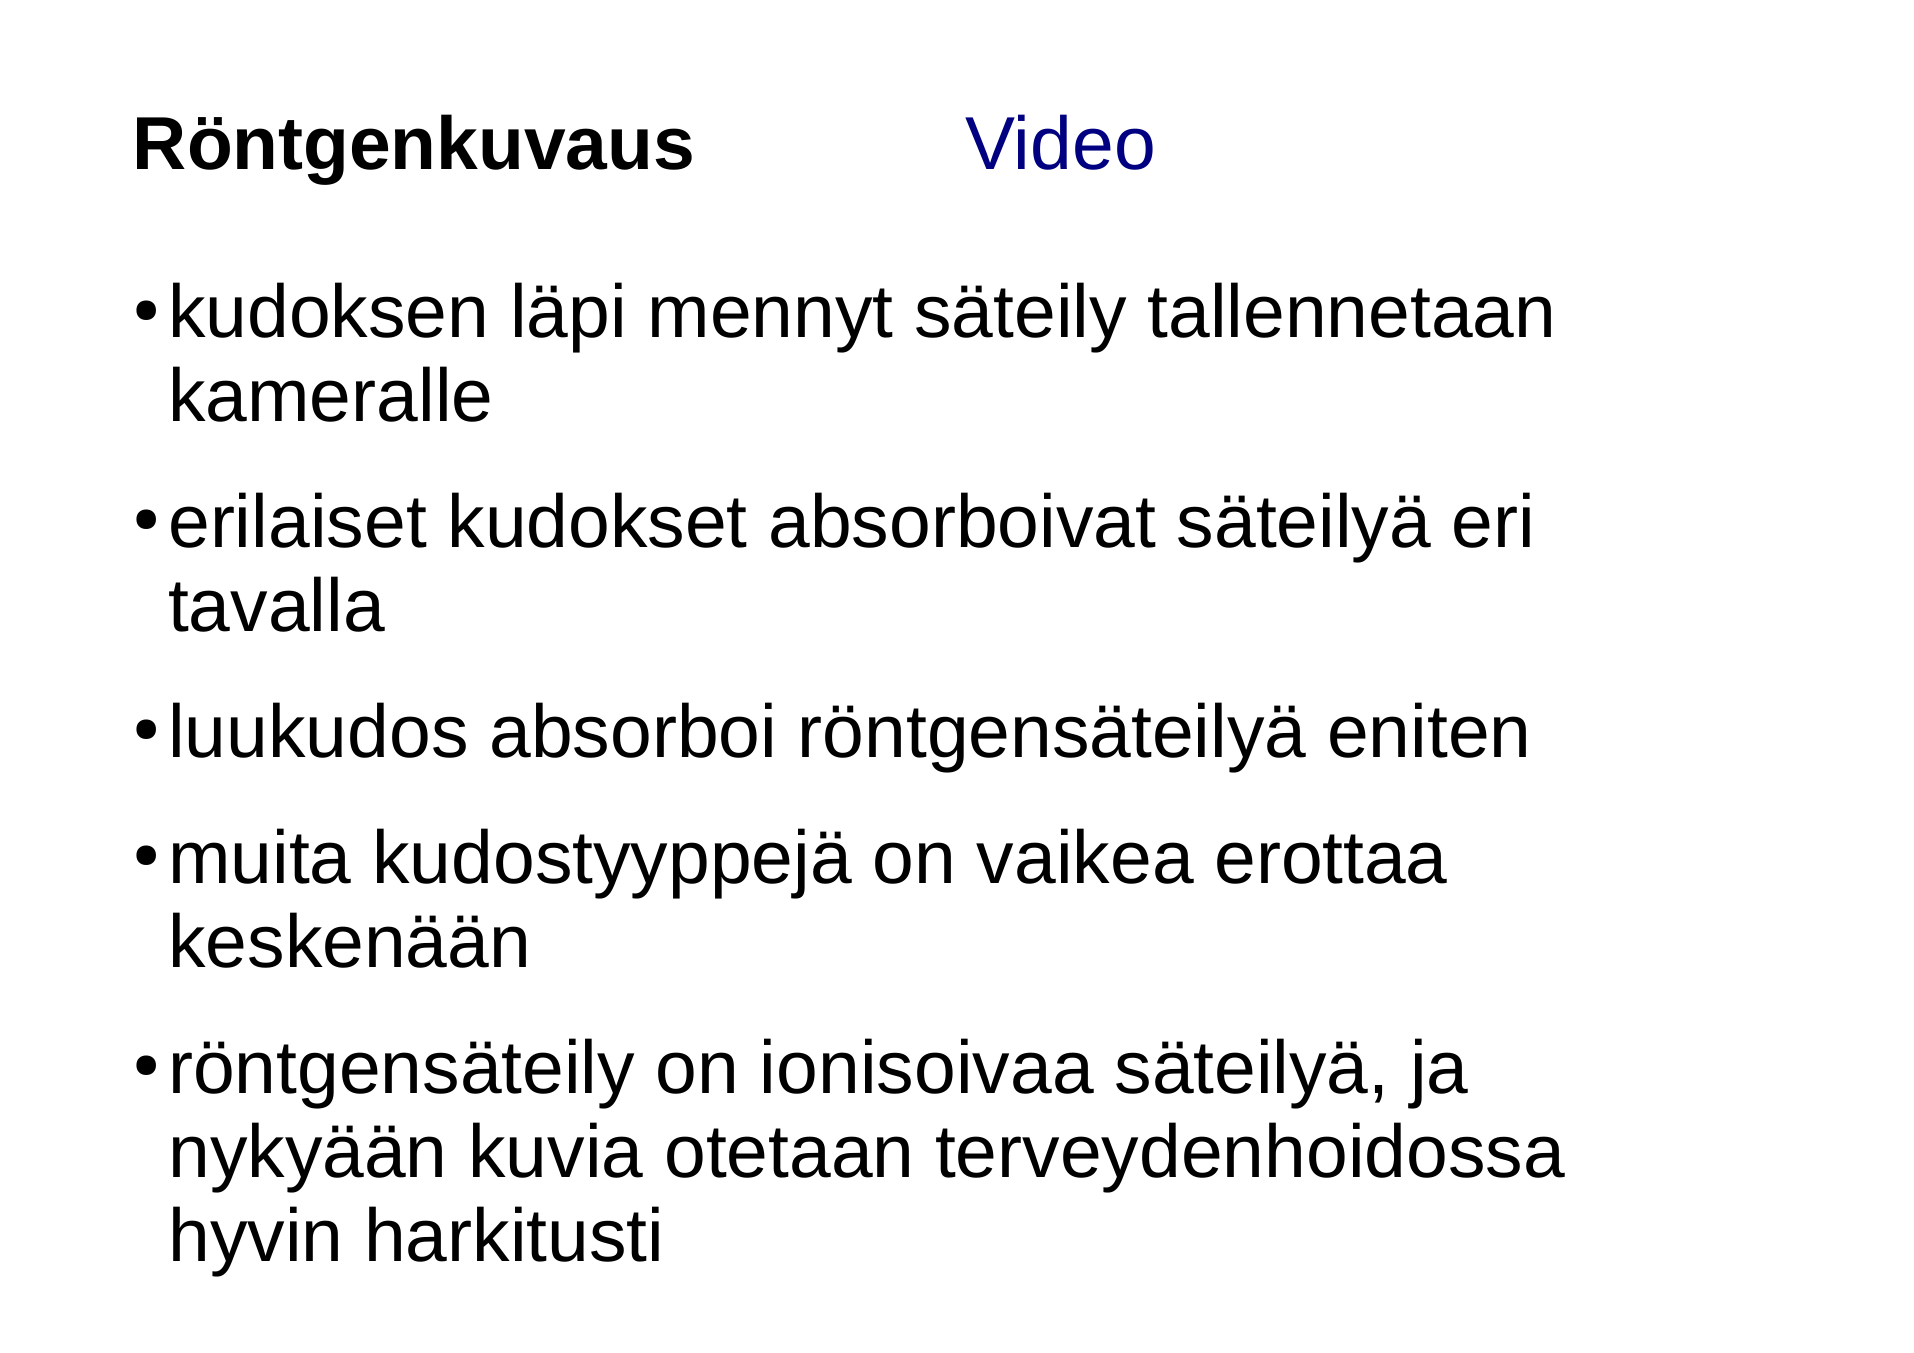

Röntgenkuvaus Video
kudoksen läpi mennyt säteily tallennetaan kameralle
erilaiset kudokset absorboivat säteilyä eri tavalla
luukudos absorboi röntgensäteilyä eniten
muita kudostyyppejä on vaikea erottaa keskenään
röntgensäteily on ionisoivaa säteilyä, ja nykyään kuvia otetaan terveydenhoidossa hyvin harkitusti